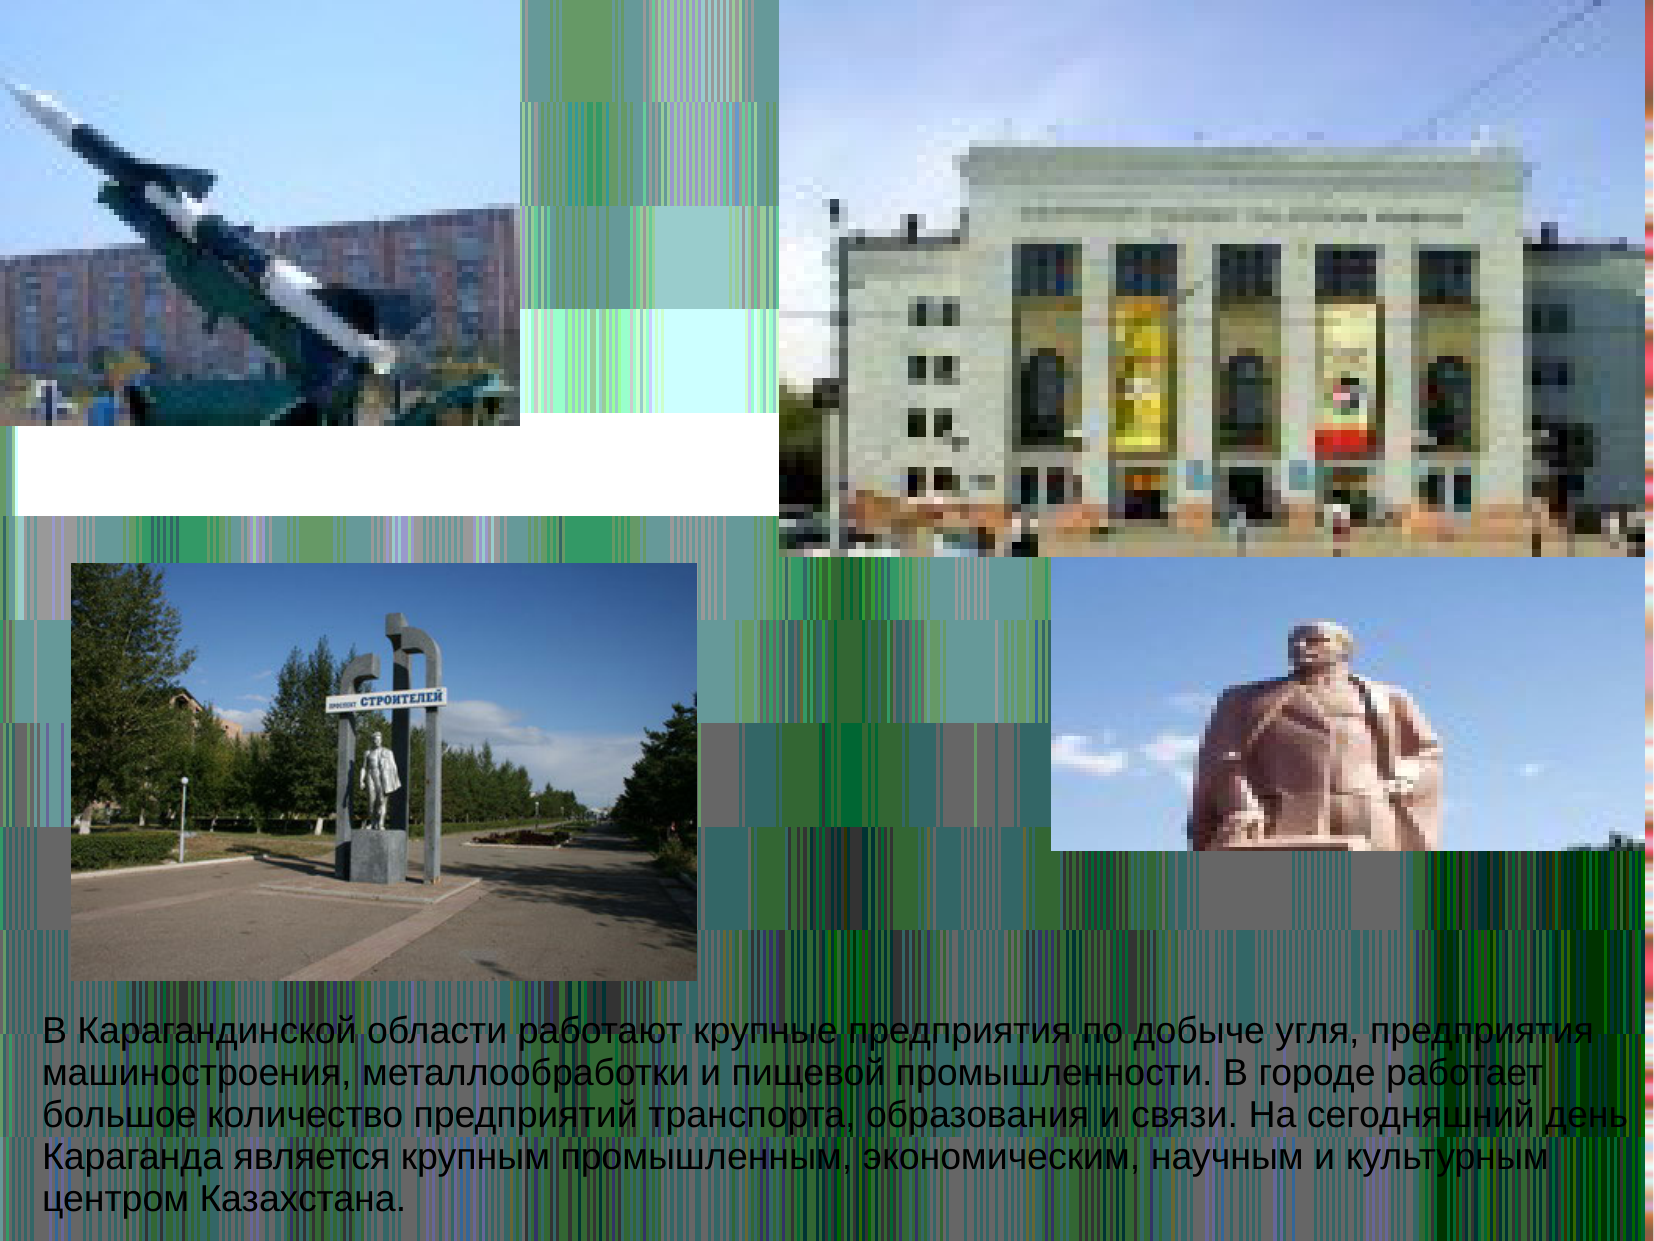

#
В Карагандинской области работают крупные предприятия по добыче угля, предприятия машиностроения, металлообработки и пищевой промышленности. В городе работает большое количество предприятий транспорта, образования и связи. На сегодняшний день Караганда является крупным промышленным, экономическим, научным и культурным центром Казахстана.